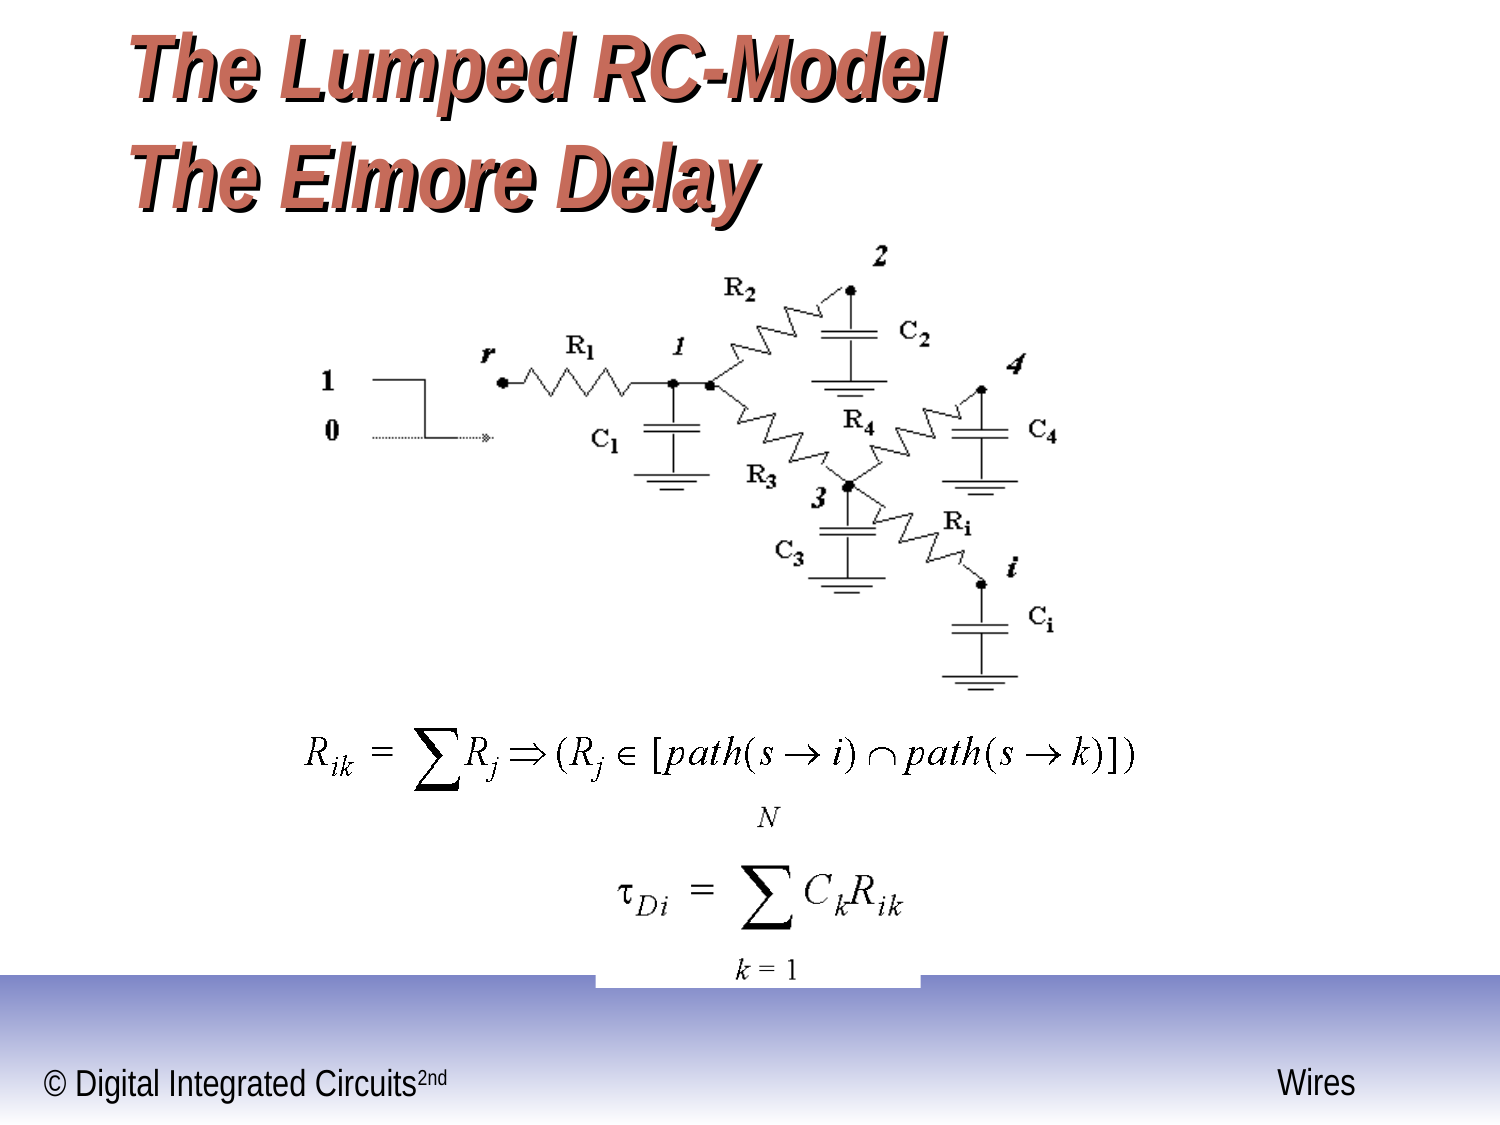

# The Lumped RC-Model The Elmore Delay
27